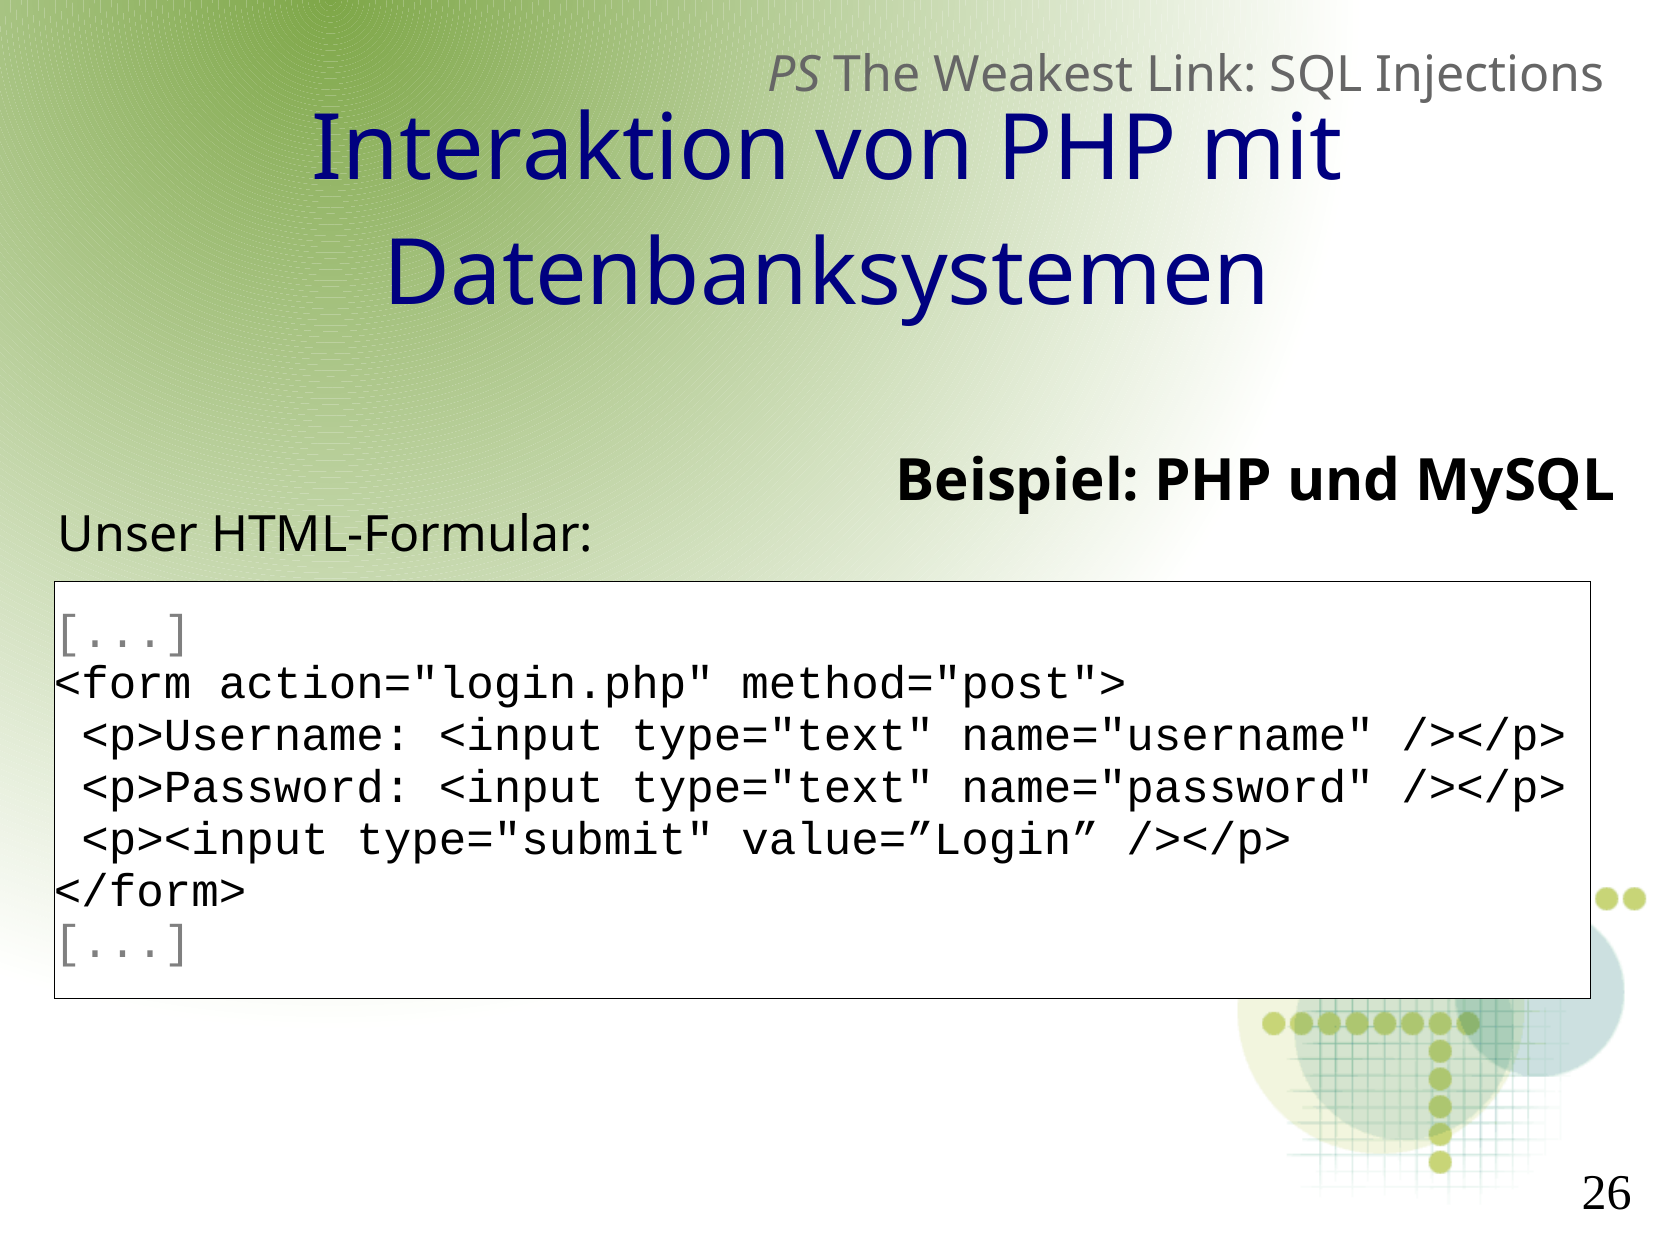

# Interaktion von PHP mit Datenbanksystemen
Beispiel: PHP und MySQL
Unser HTML-Formular:
[...]
<form action="login.php" method="post">
 <p>Username: <input type="text" name="username" /></p>
 <p>Password: <input type="text" name="password" /></p>
 <p><input type="submit" value=”Login” /></p>
</form>
[...]